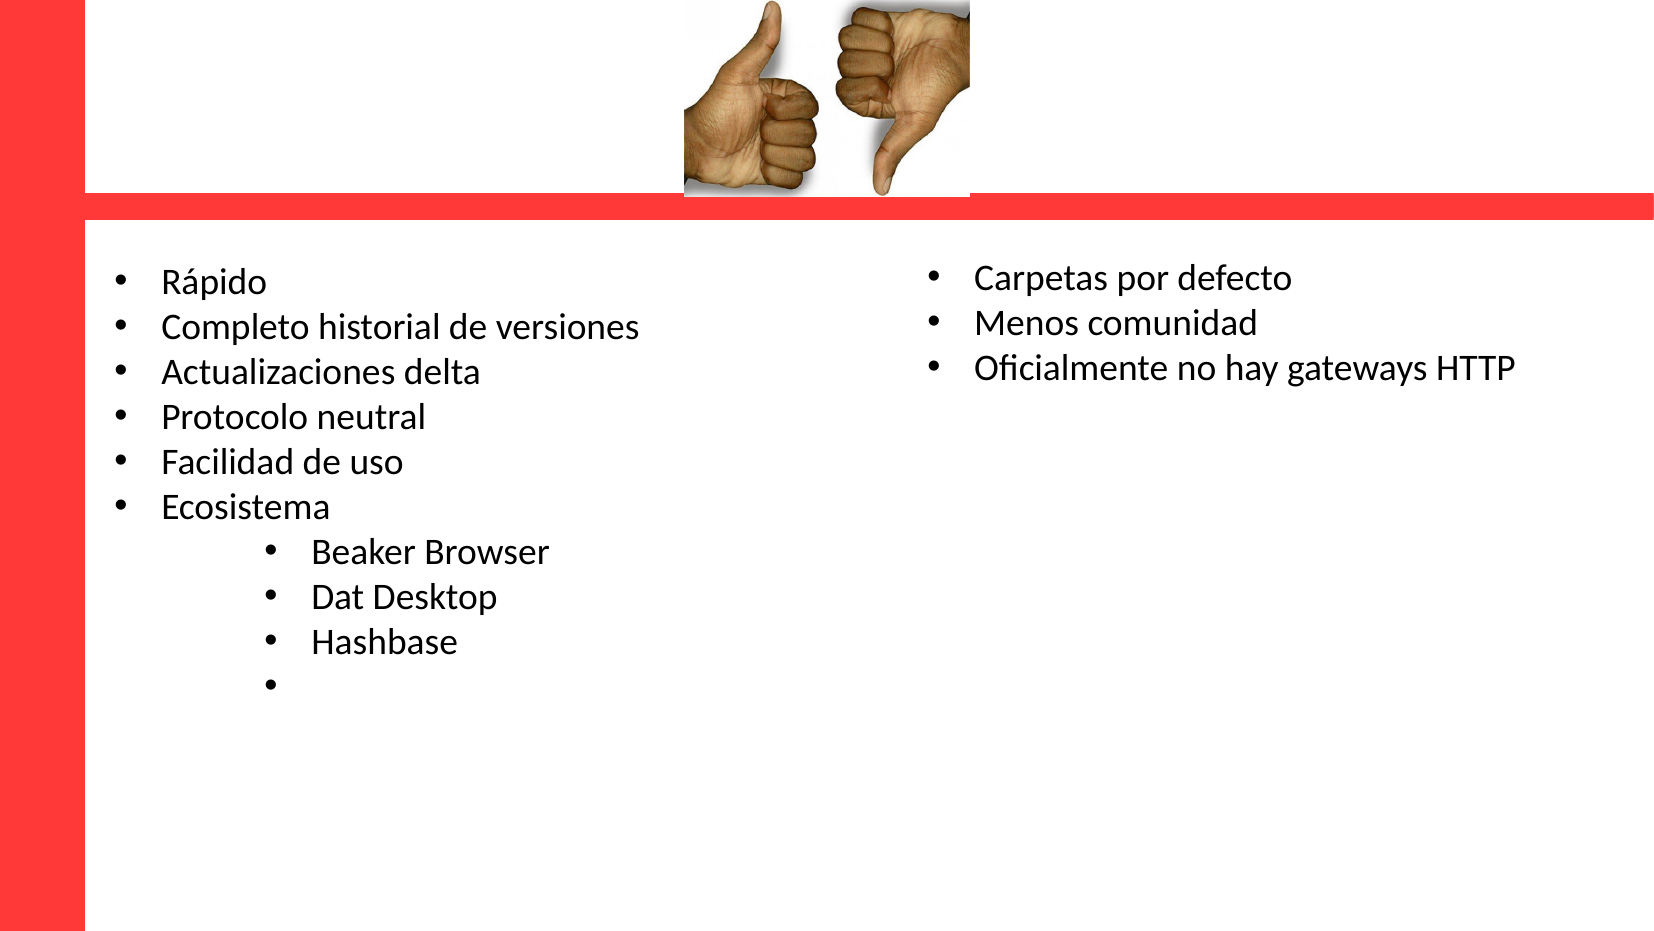

Carpetas por defecto
Menos comunidad
Oficialmente no hay gateways HTTP
Rápido
Completo historial de versiones
Actualizaciones delta
Protocolo neutral
Facilidad de uso
Ecosistema
Beaker Browser
Dat Desktop
Hashbase